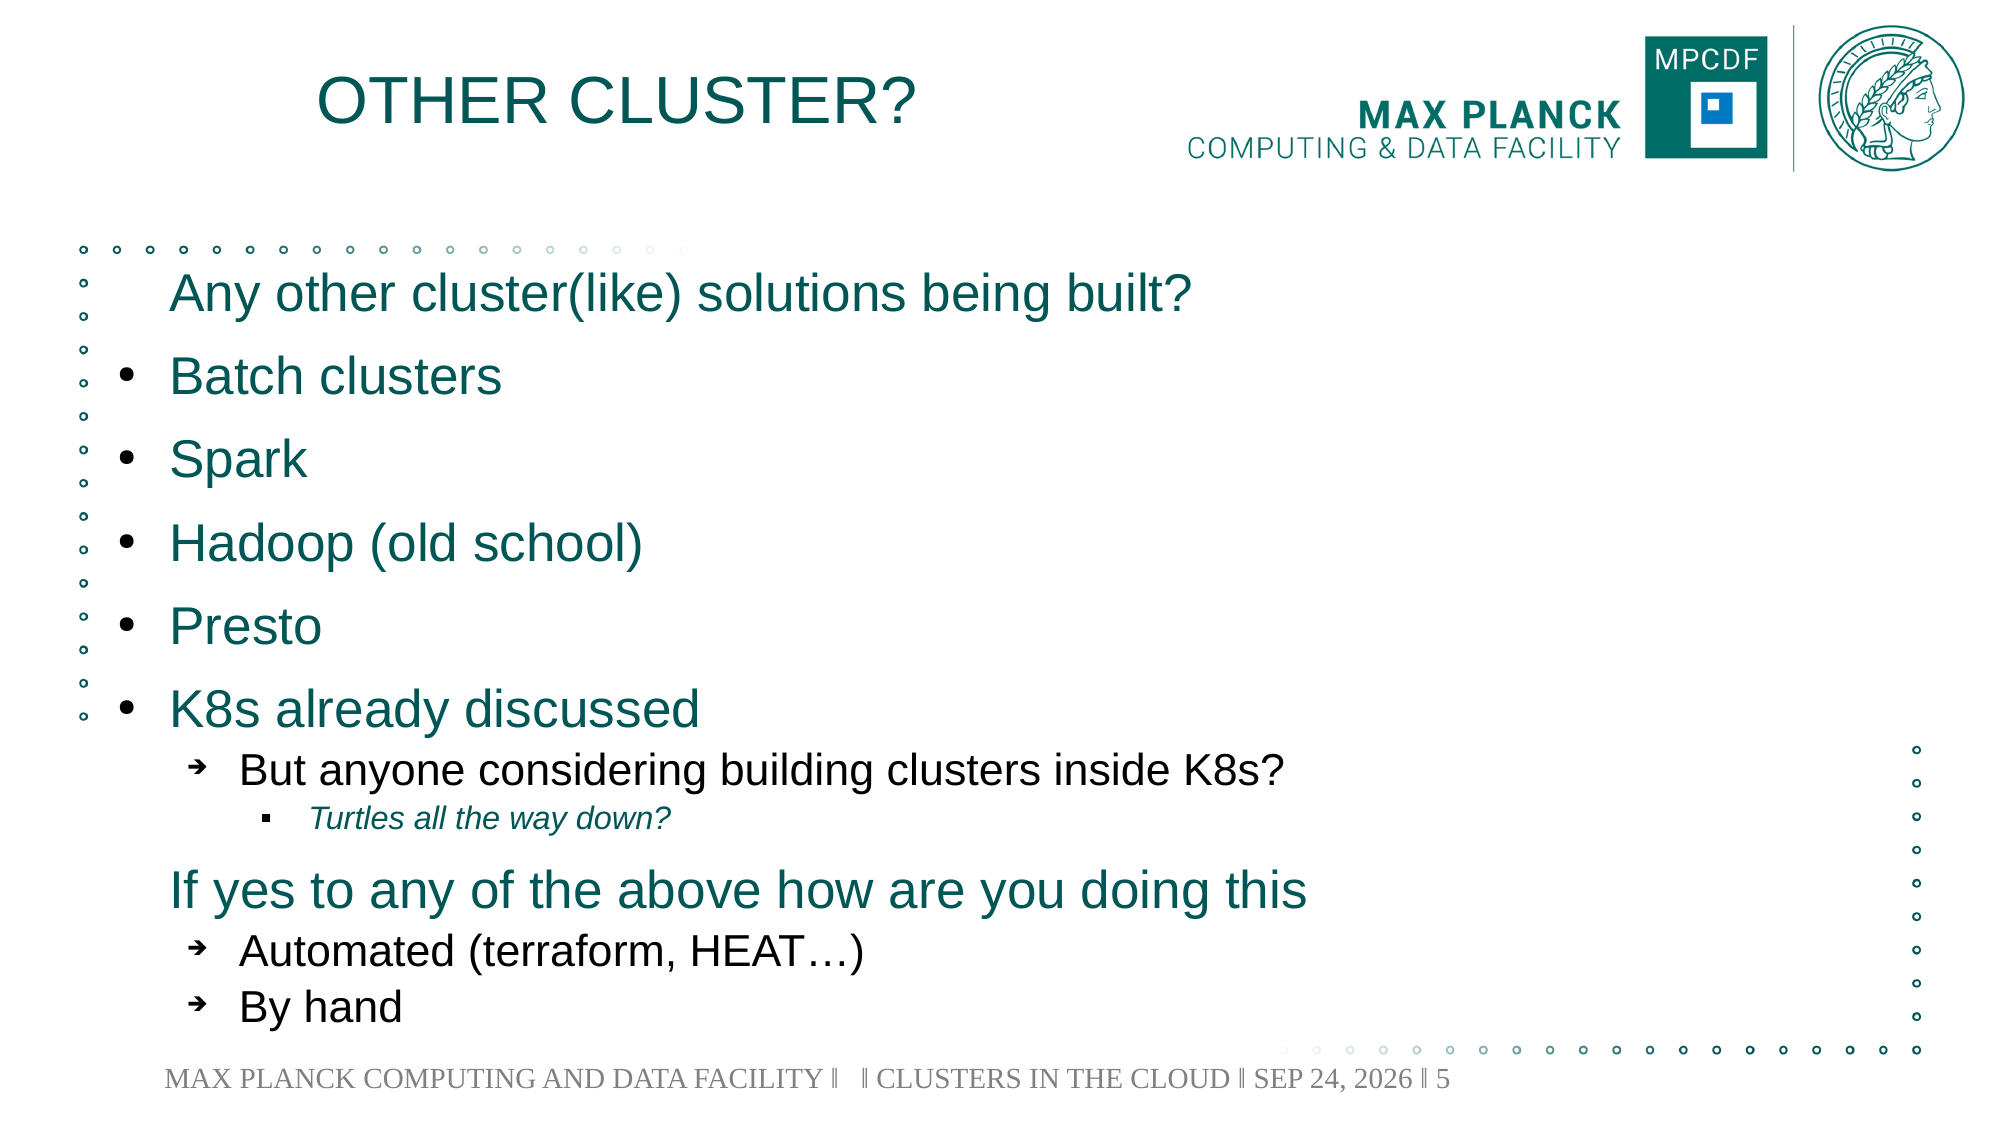

# Other cluster?
Any other cluster(like) solutions being built?
Batch clusters
Spark
Hadoop (old school)
Presto
K8s already discussed
But anyone considering building clusters inside K8s?
Turtles all the way down?
If yes to any of the above how are you doing this
Automated (terraform, HEAT…)
By hand
Clusters in the Cloud